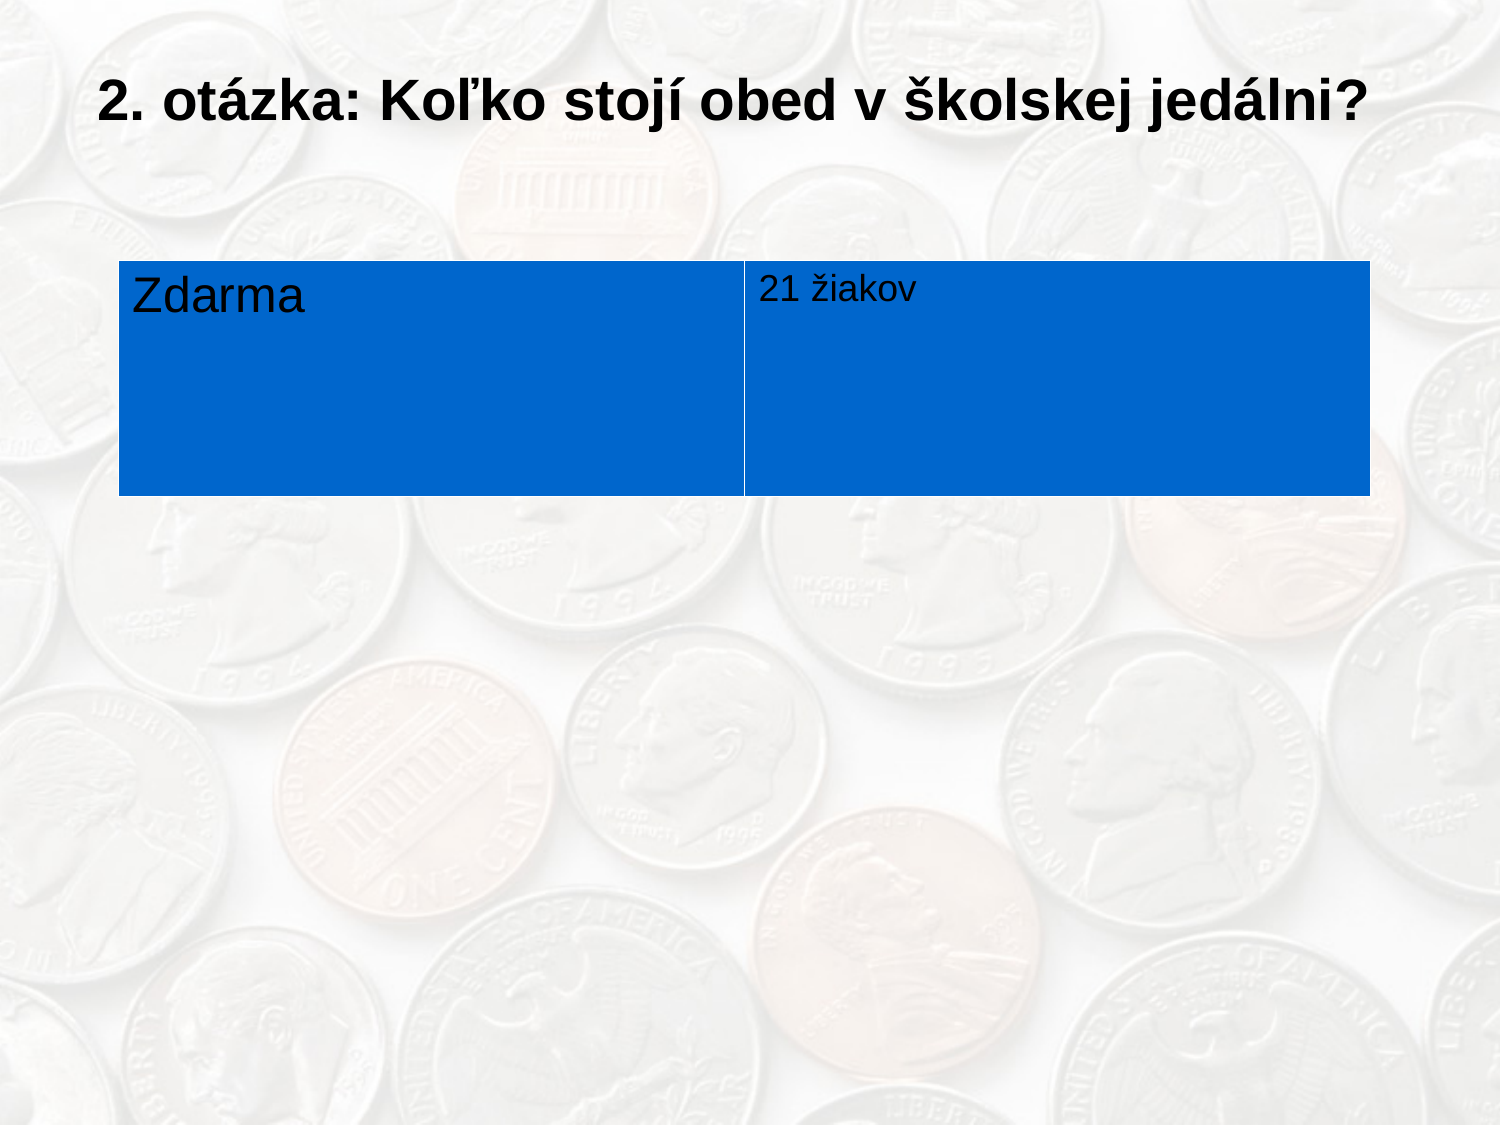

# 2. otázka: Koľko stojí obed v školskej jedálni?
| Zdarma | 21 žiakov |
| --- | --- |